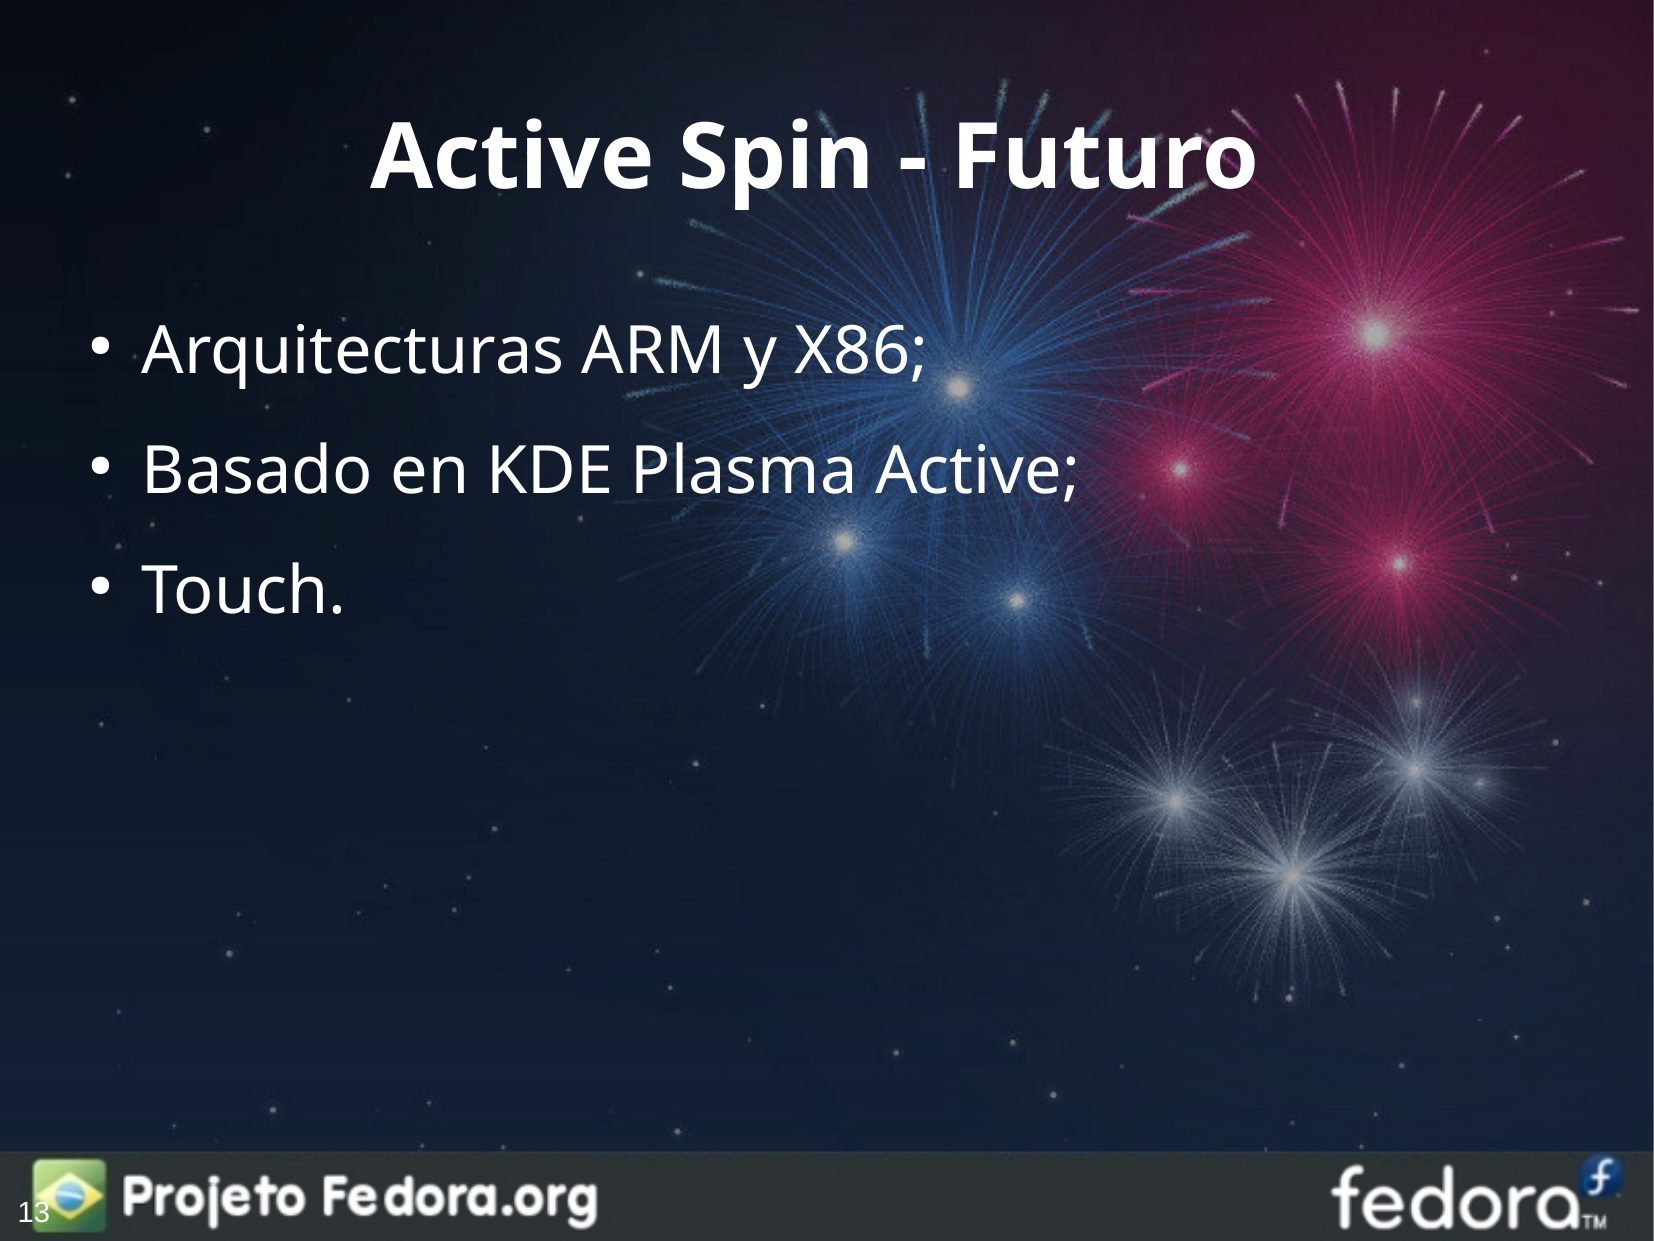

# Active Spin - Futuro
Arquitecturas ARM y X86;
Basado en KDE Plasma Active;
Touch.
13